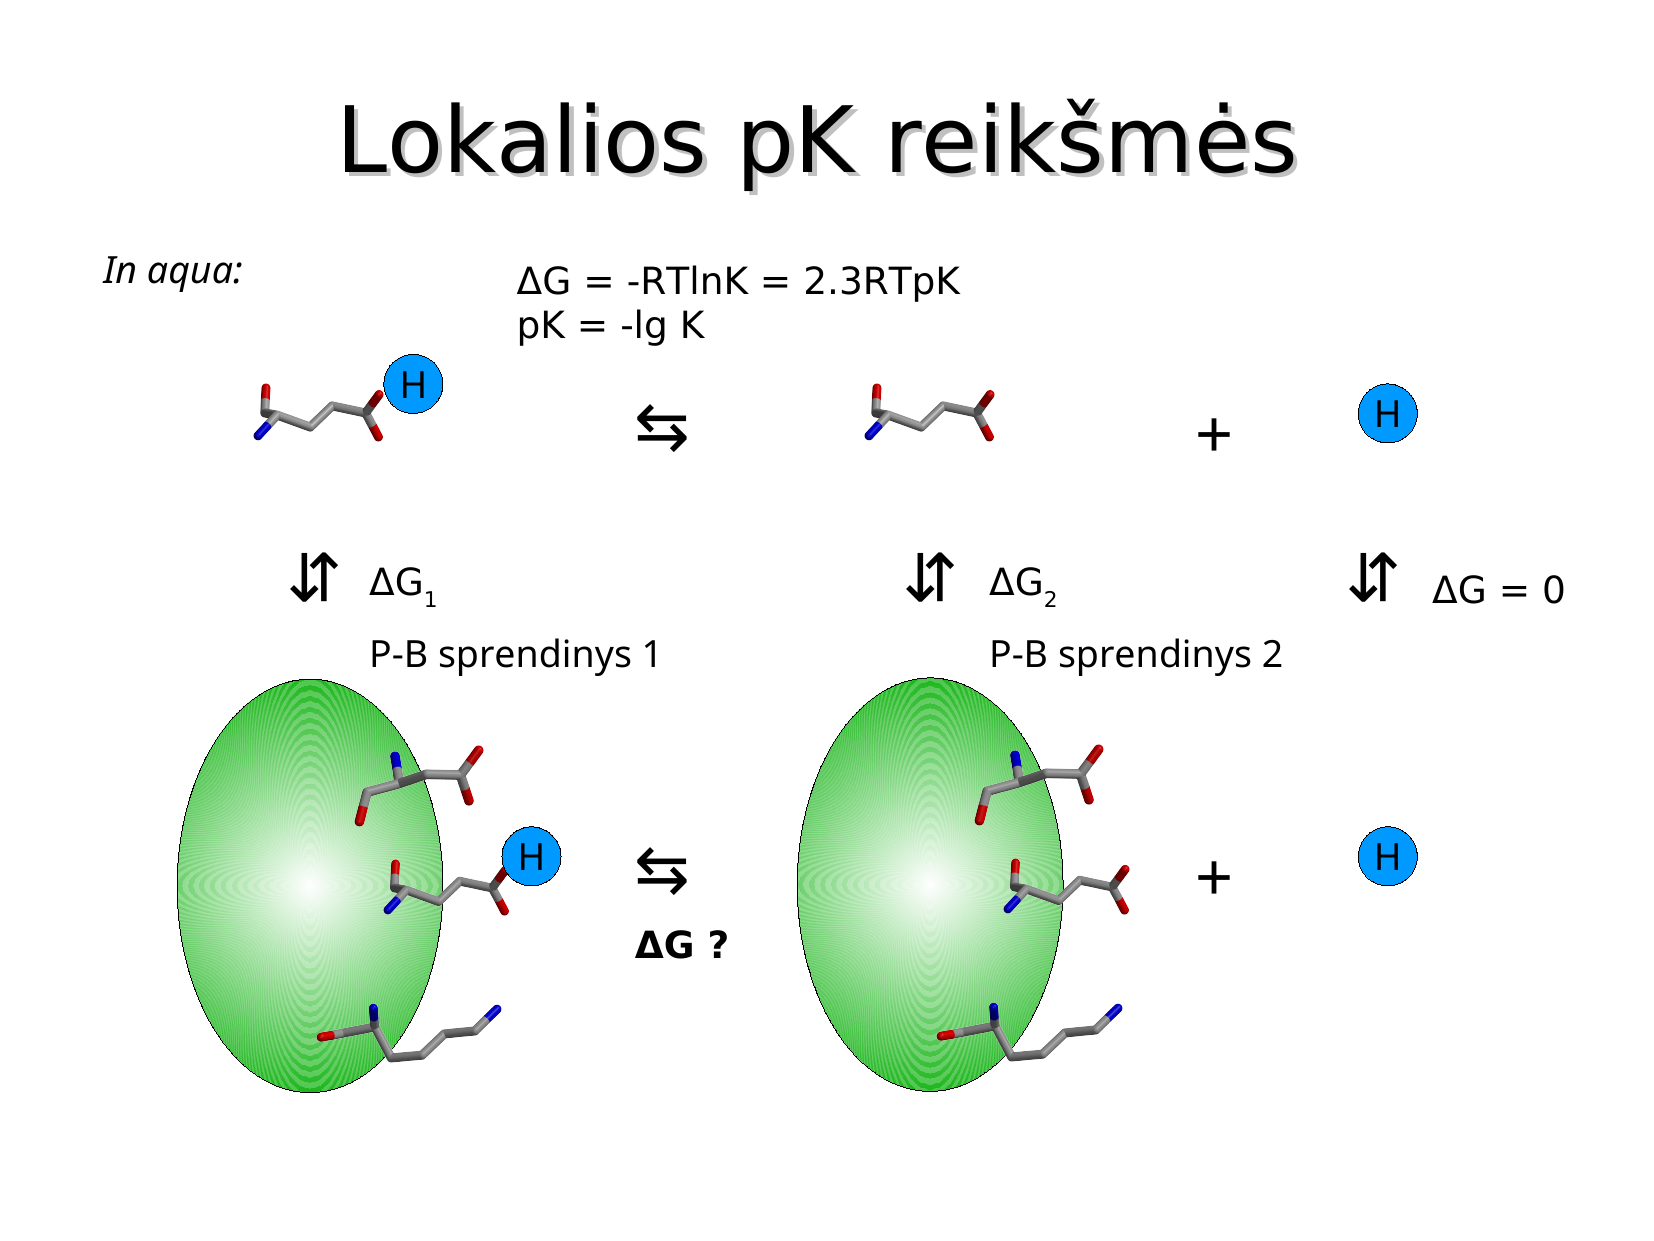

# Lokalios pK reikšmės
In aqua:
ΔG = -RTlnK = 2.3RTpK
pK = -lg K
H
⇆
+
H
⇆
⇆
⇆
ΔG1
ΔG2
ΔG = 0
P-B sprendinys 1
P-B sprendinys 2
⇆
+
H
H
ΔG ?